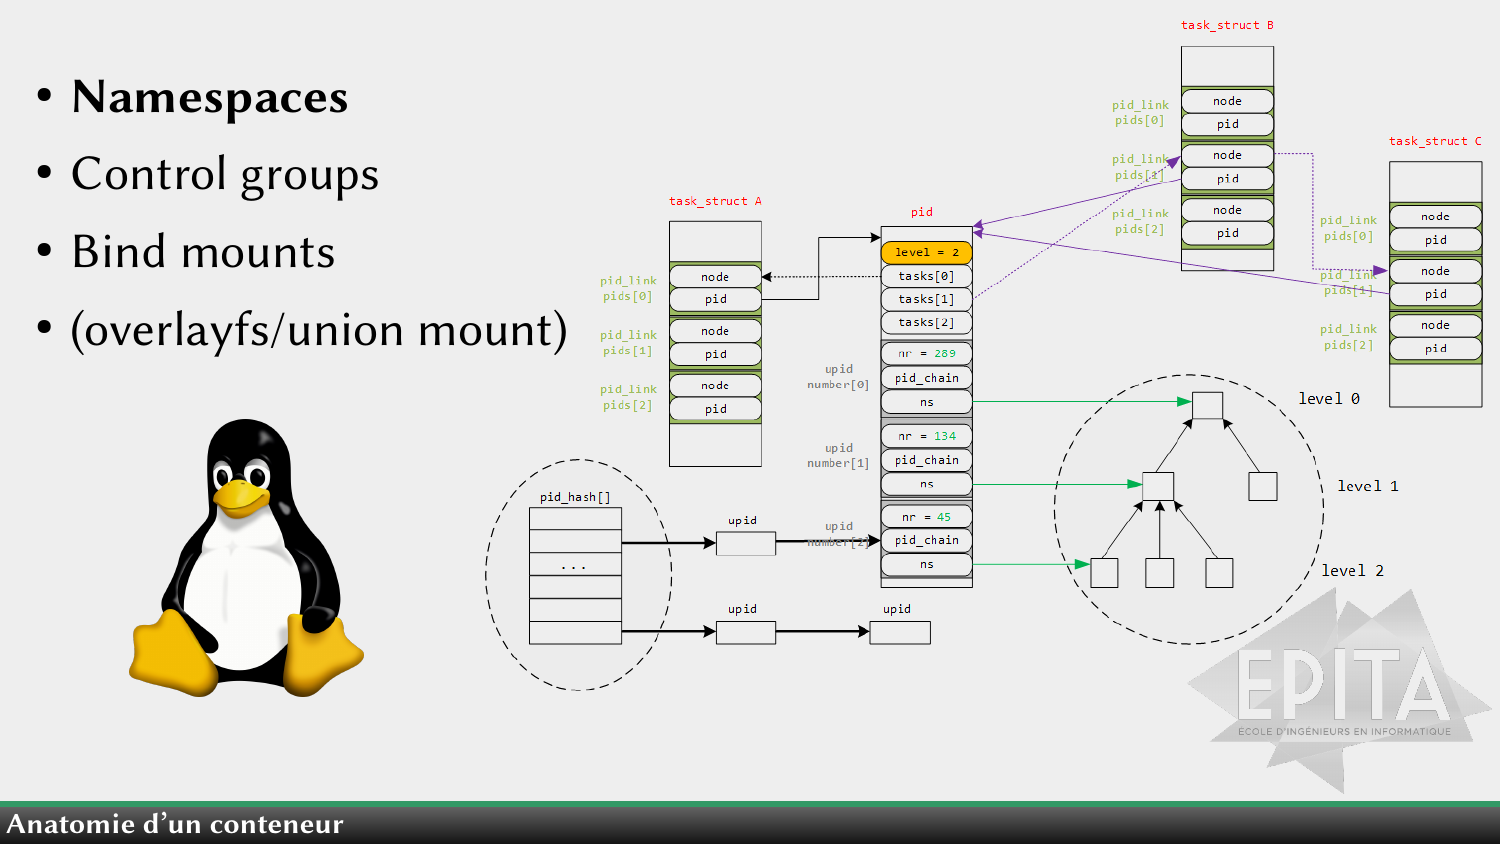

Namespaces
Control groups
Bind mounts
(overlayfs/union mount)
# Anatomie d’un conteneur